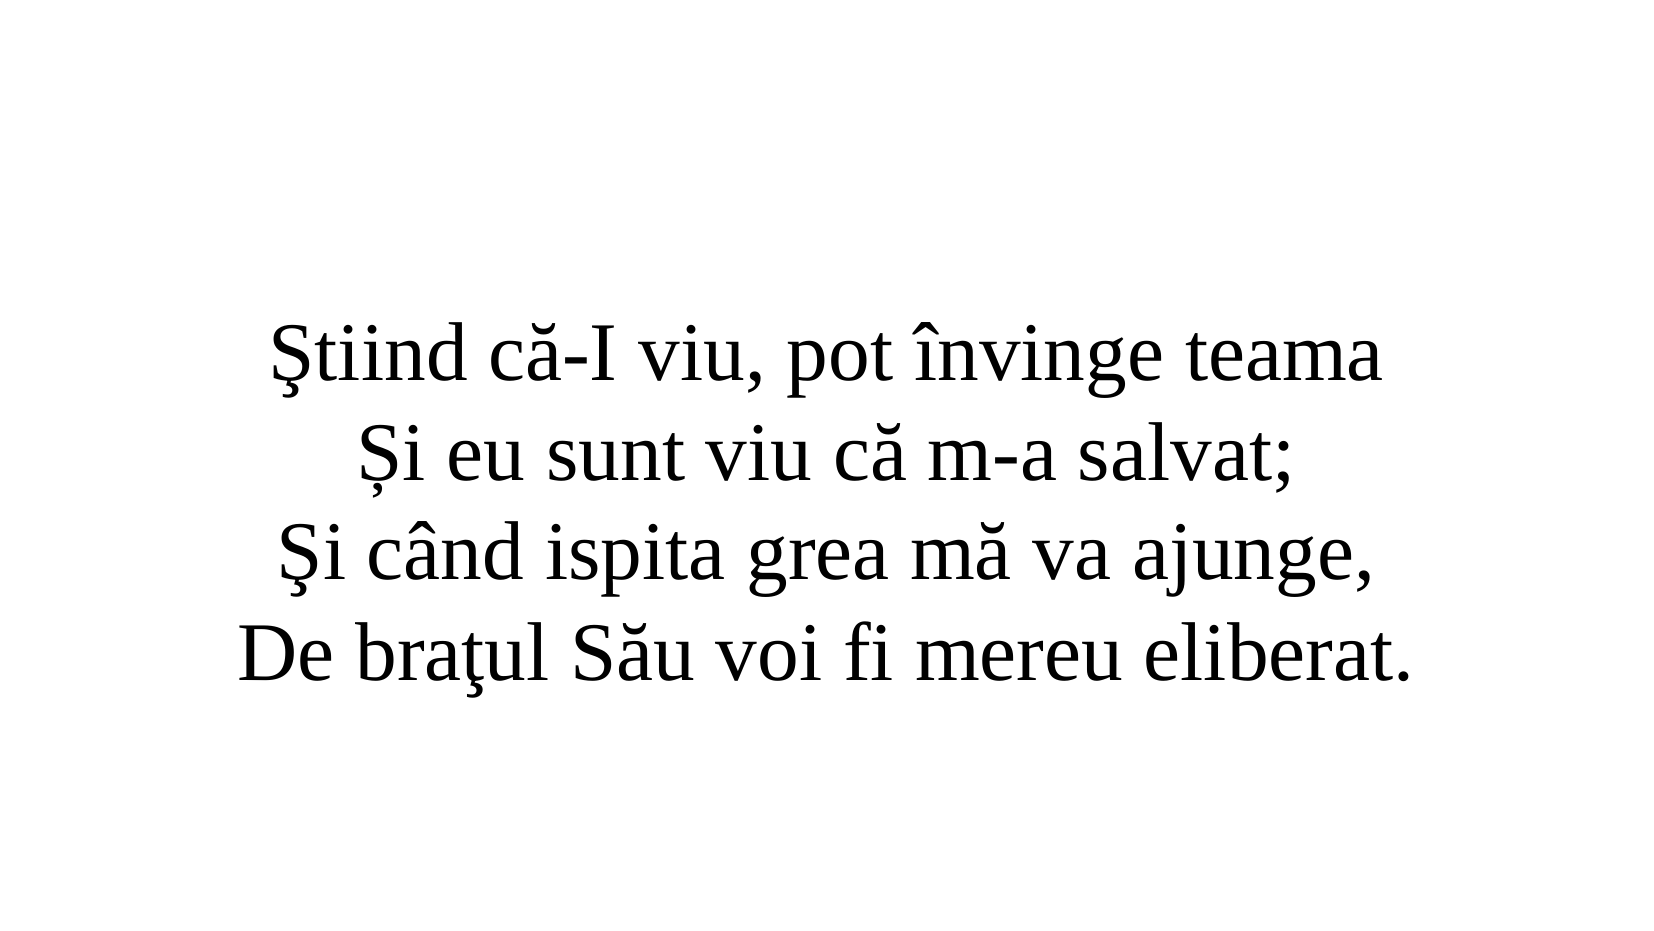

# Ştiind că-I viu, pot învinge teama Și eu sunt viu că m-a salvat; Şi când ispita grea mă va ajunge, De braţul Său voi fi mereu eliberat.